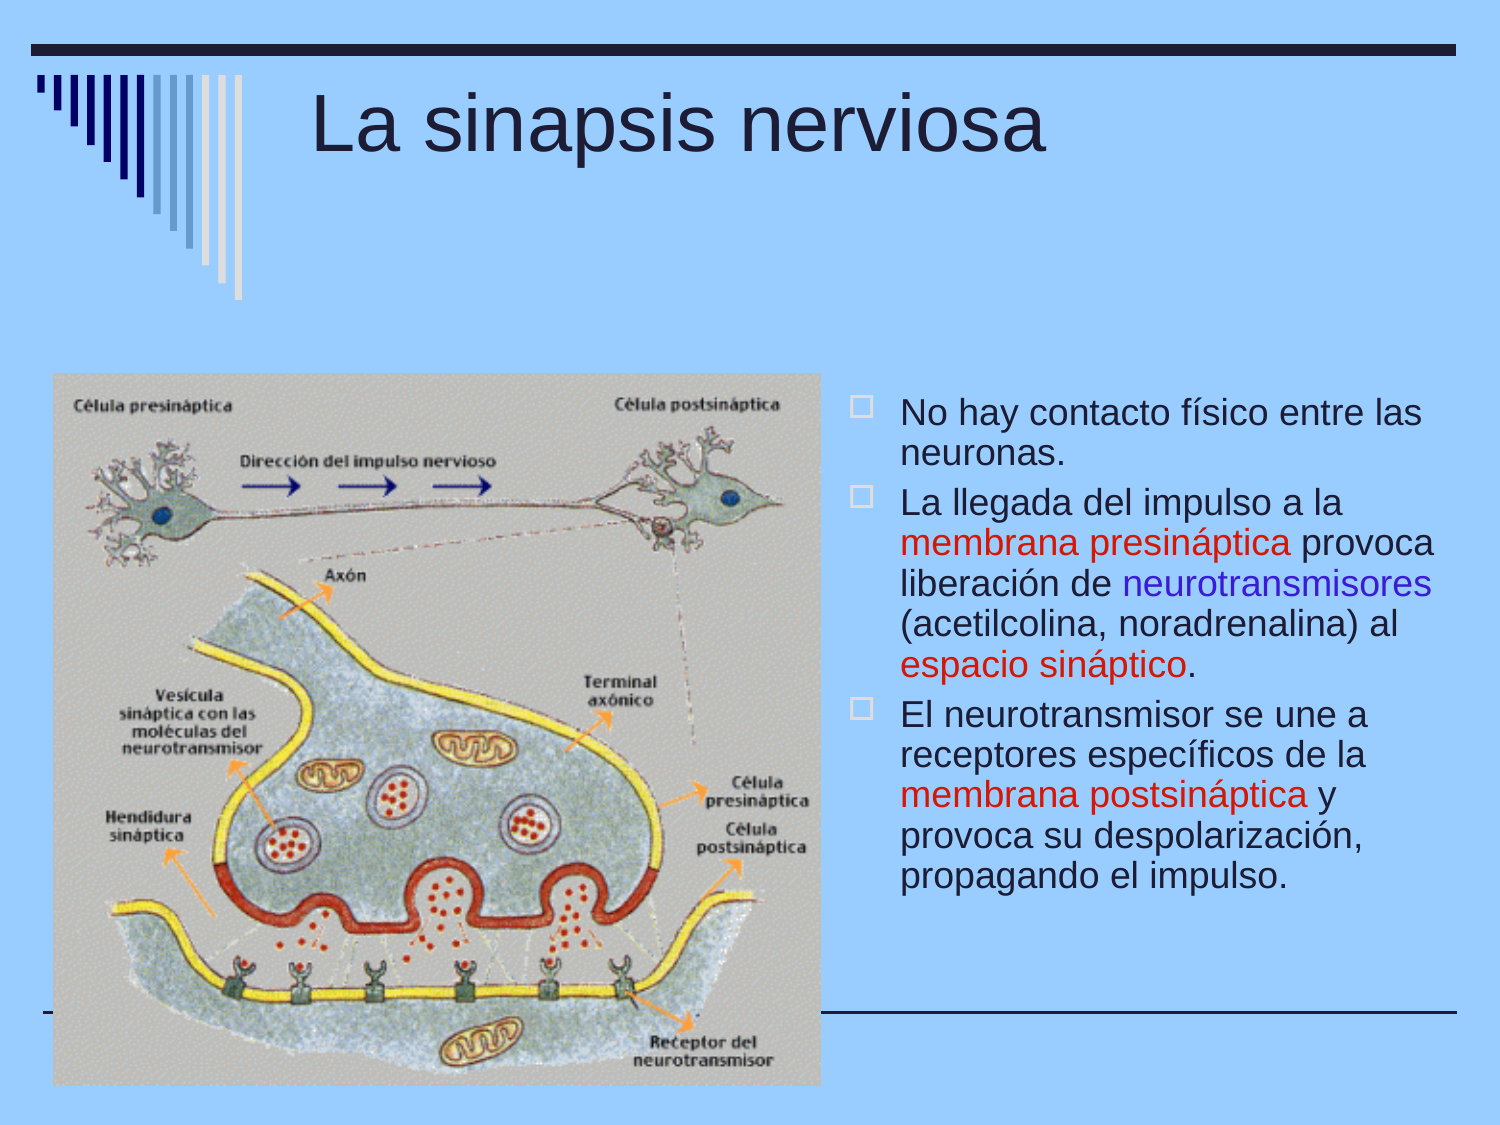

# La sinapsis nerviosa
No hay contacto físico entre las neuronas.
La llegada del impulso a la membrana presináptica provoca liberación de neurotransmisores (acetilcolina, noradrenalina) al espacio sináptico.
El neurotransmisor se une a receptores específicos de la membrana postsináptica y provoca su despolarización, propagando el impulso.